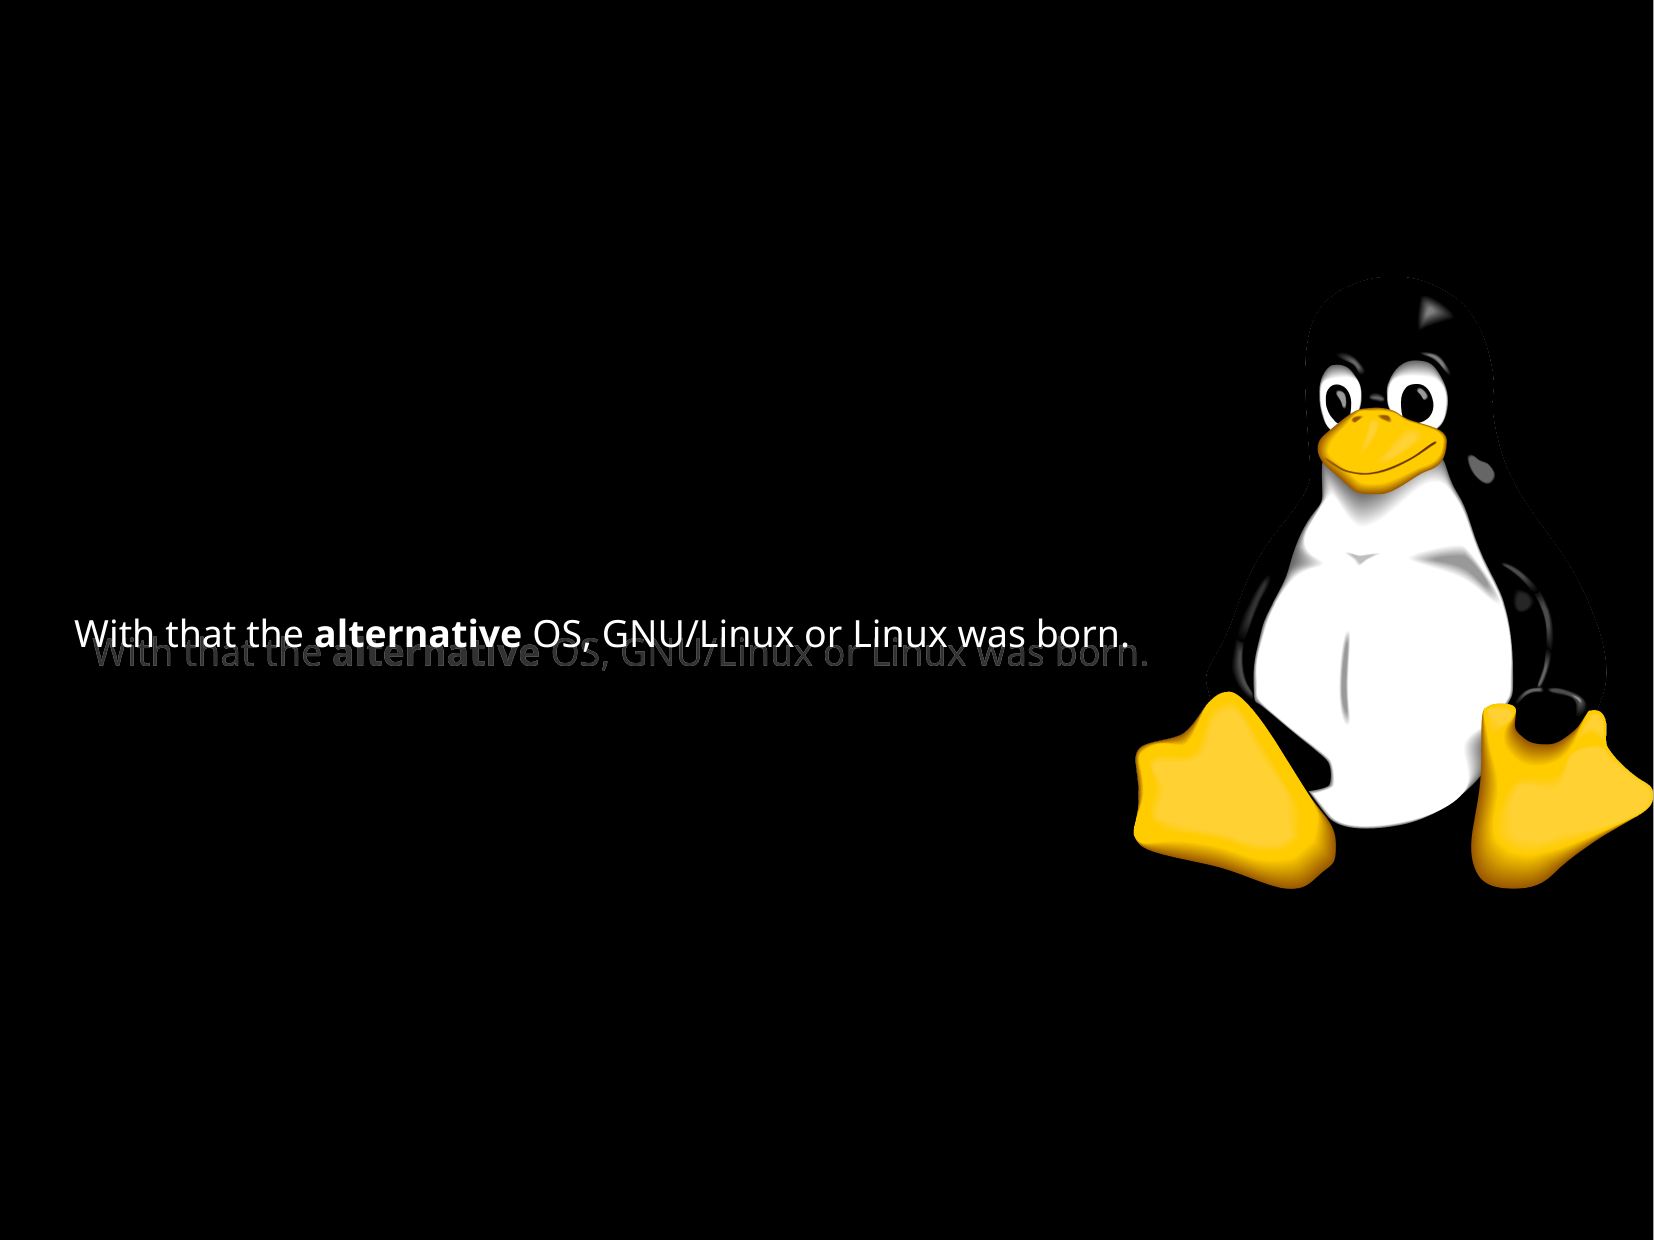

With that the alternative OS, GNU/Linux or Linux was born.